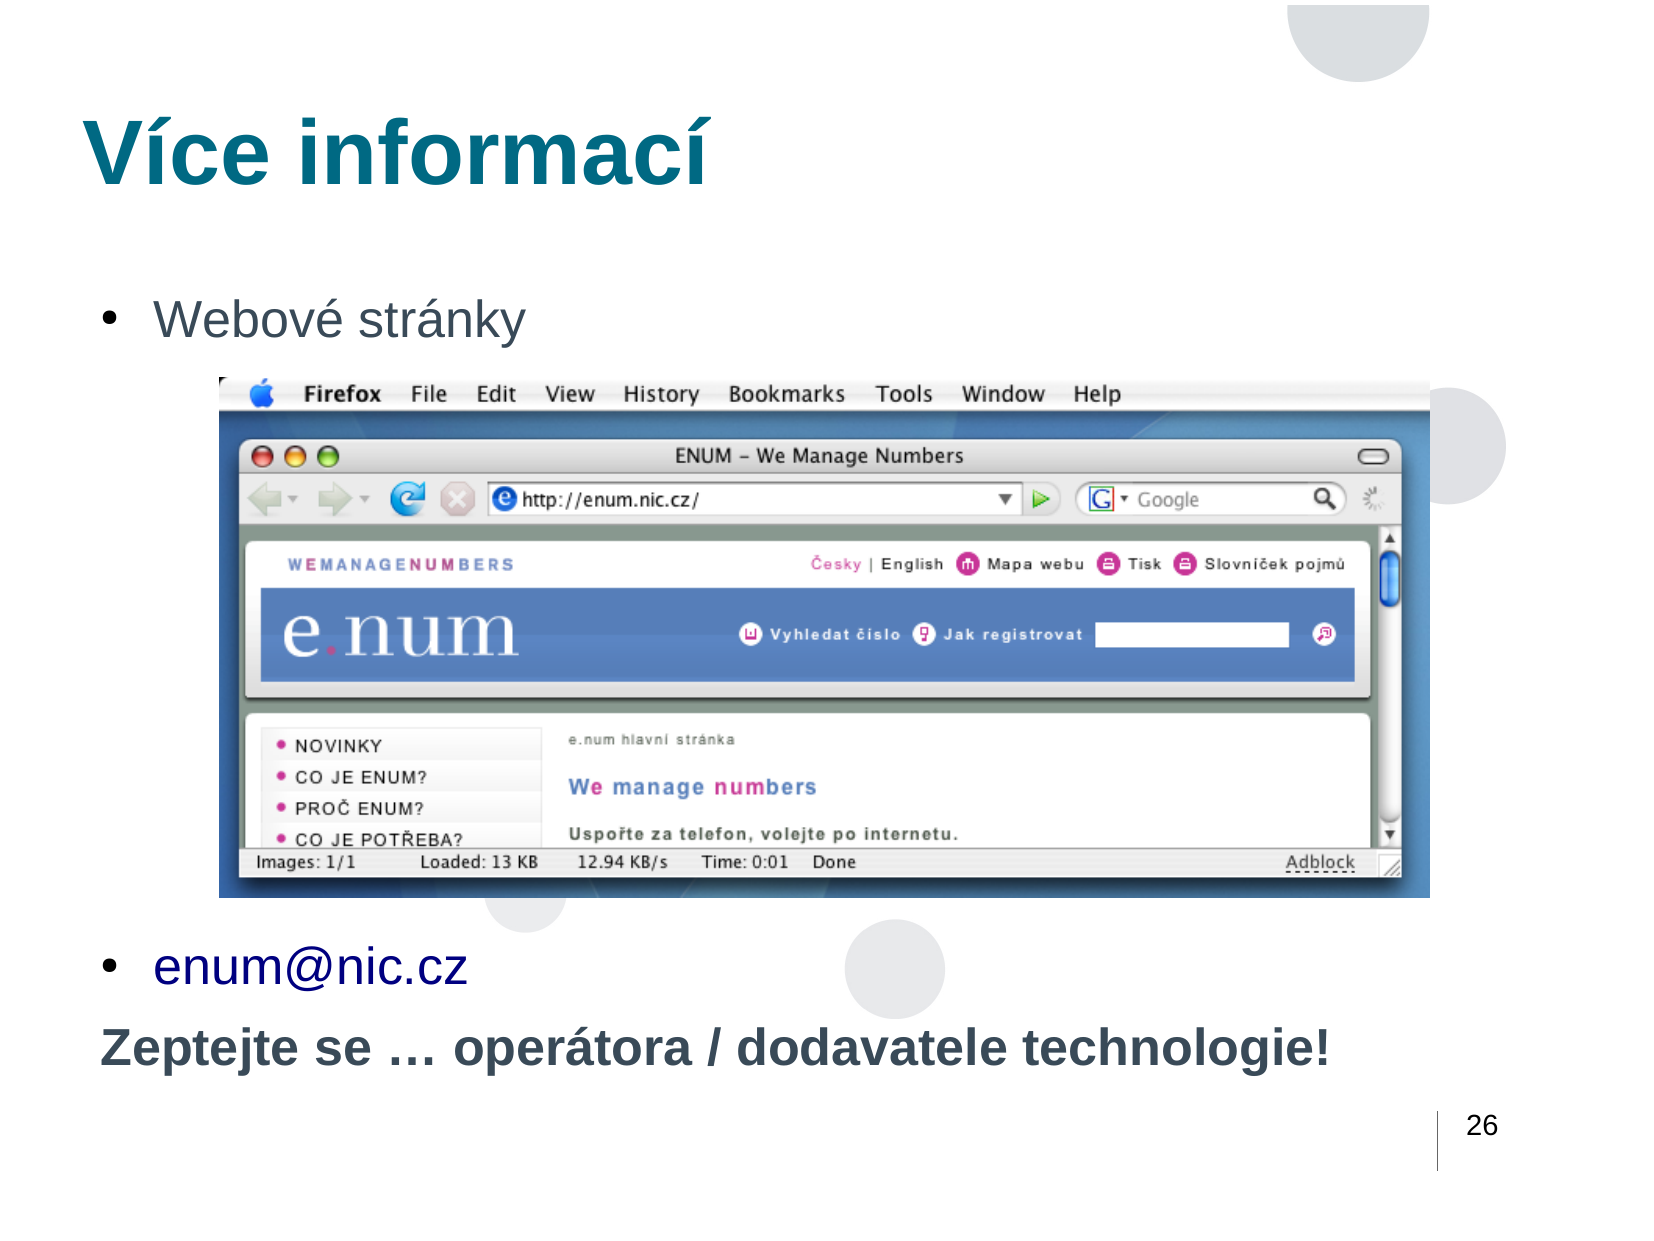

# Více informací
Webové stránky
enum@nic.cz
Zeptejte se … operátora / dodavatele technologie!